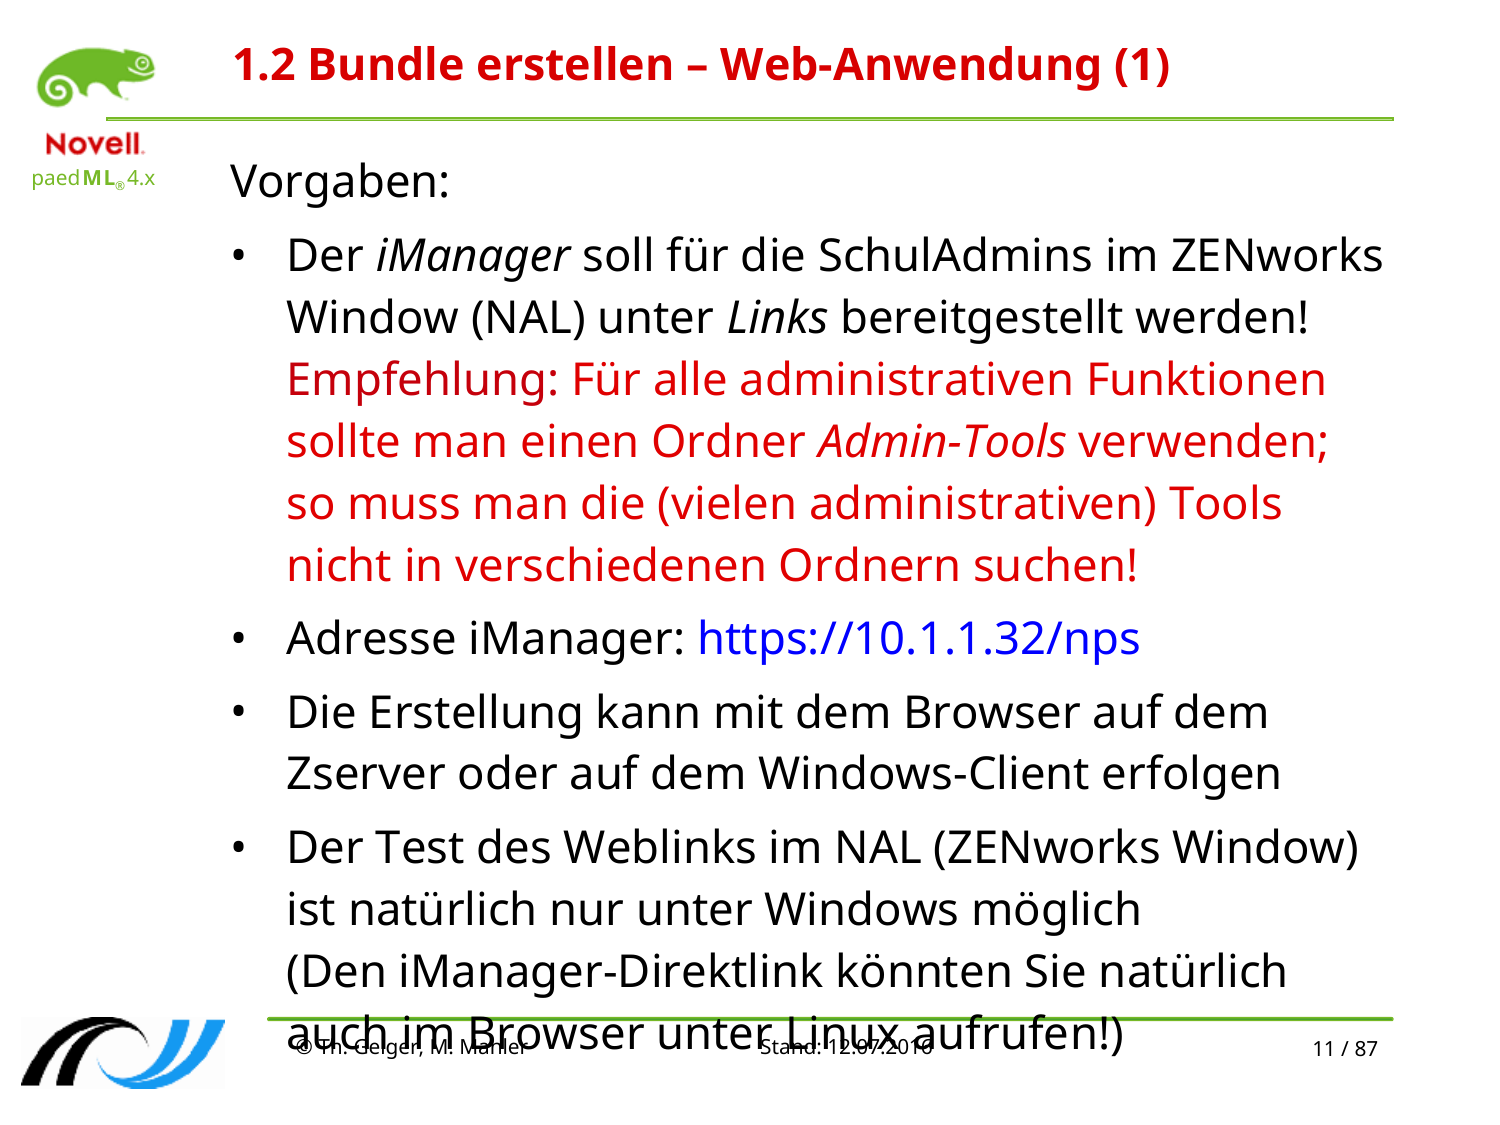

# 1.2 Bundle erstellen – Web-Anwendung (1)
Vorgaben:
Der iManager soll für die SchulAdmins im ZENworks Window (NAL) unter Links bereitgestellt werden!
Empfehlung: Für alle administrativen Funktionen sollte man einen Ordner Admin-Tools verwenden;
so muss man die (vielen administrativen) Tools nicht in verschiedenen Ordnern suchen!
Adresse iManager: https://10.1.1.32/nps
Die Erstellung kann mit dem Browser auf dem Zserver oder auf dem Windows-Client erfolgen
Der Test des Weblinks im NAL (ZENworks Window)
ist natürlich nur unter Windows möglich
(Den iManager-Direktlink könnten Sie natürlich auch im Browser unter Linux aufrufen!)
© Th. Geiger, M. Mahler
12.07.2016
11